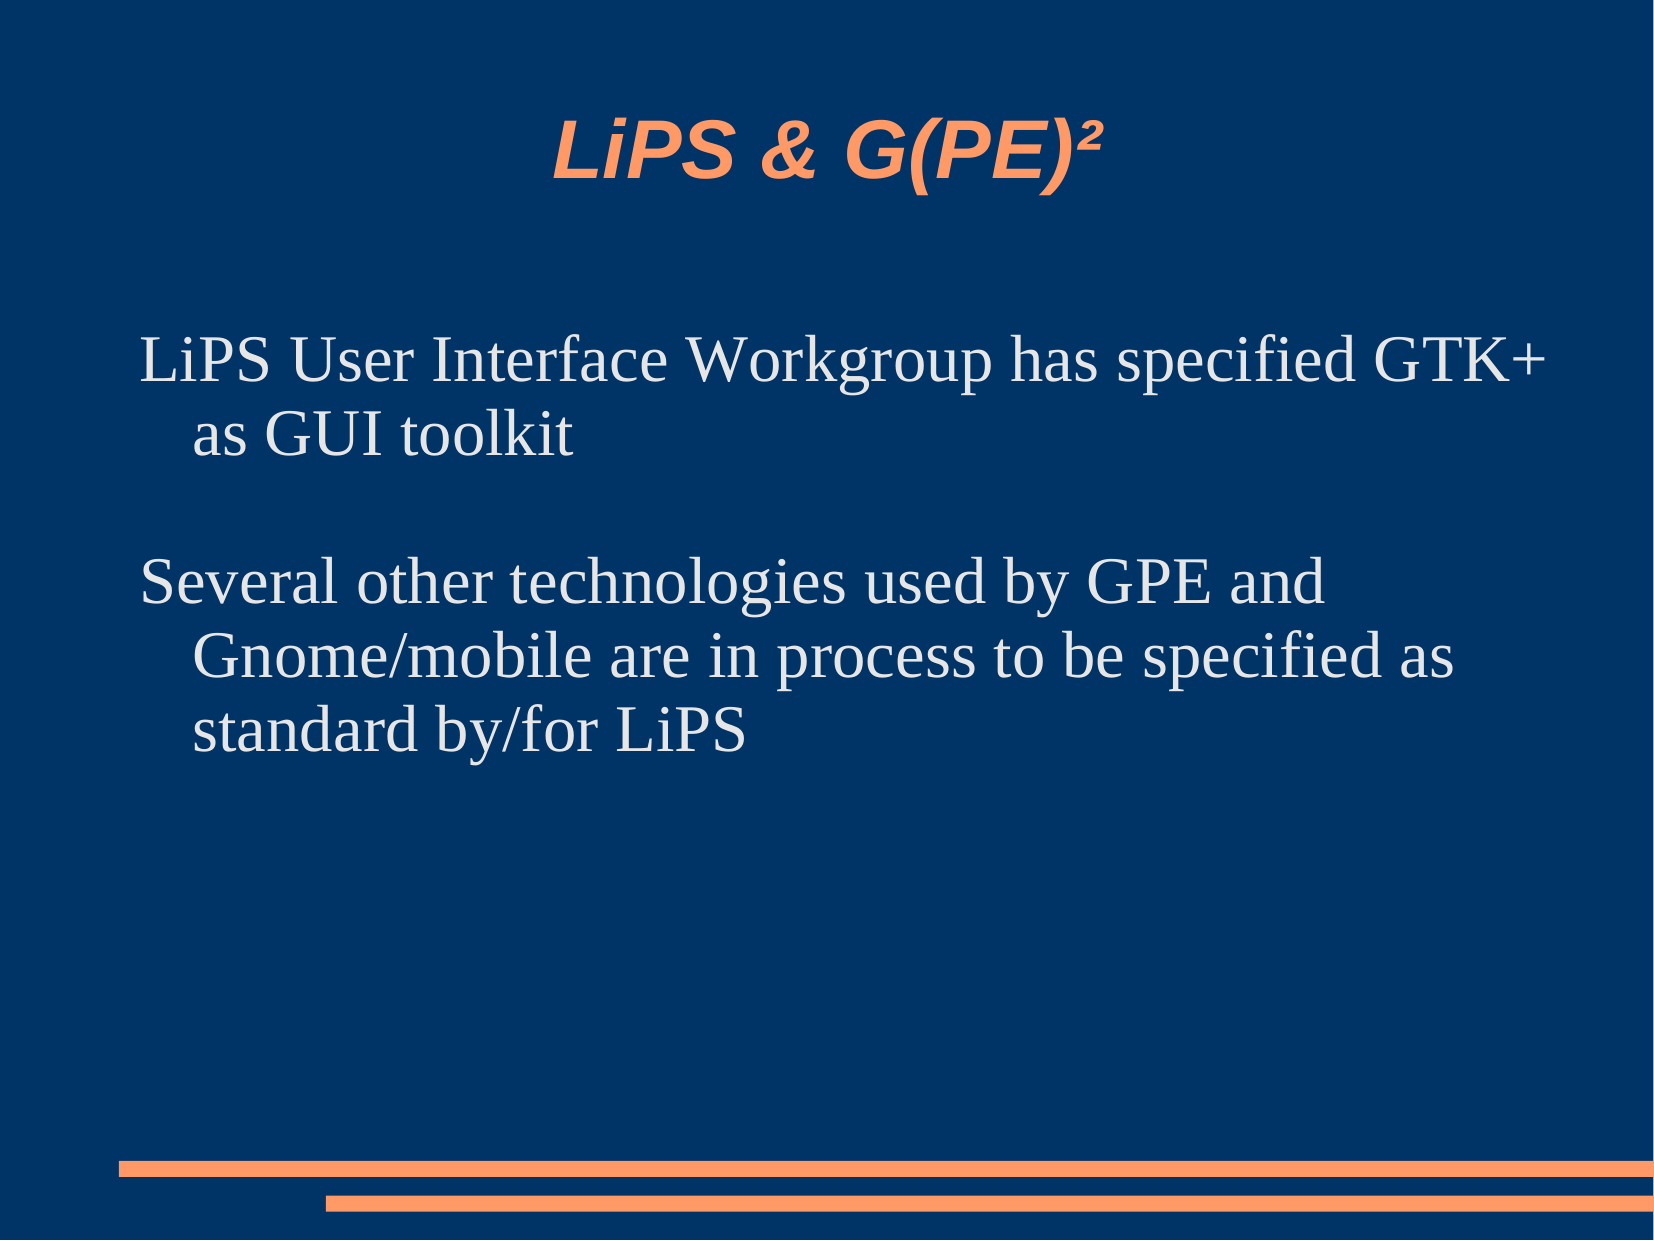

# LiPS & G(PE)²
LiPS User Interface Workgroup has specified GTK+ as GUI toolkit
Several other technologies used by GPE and Gnome/mobile are in process to be specified as standard by/for LiPS